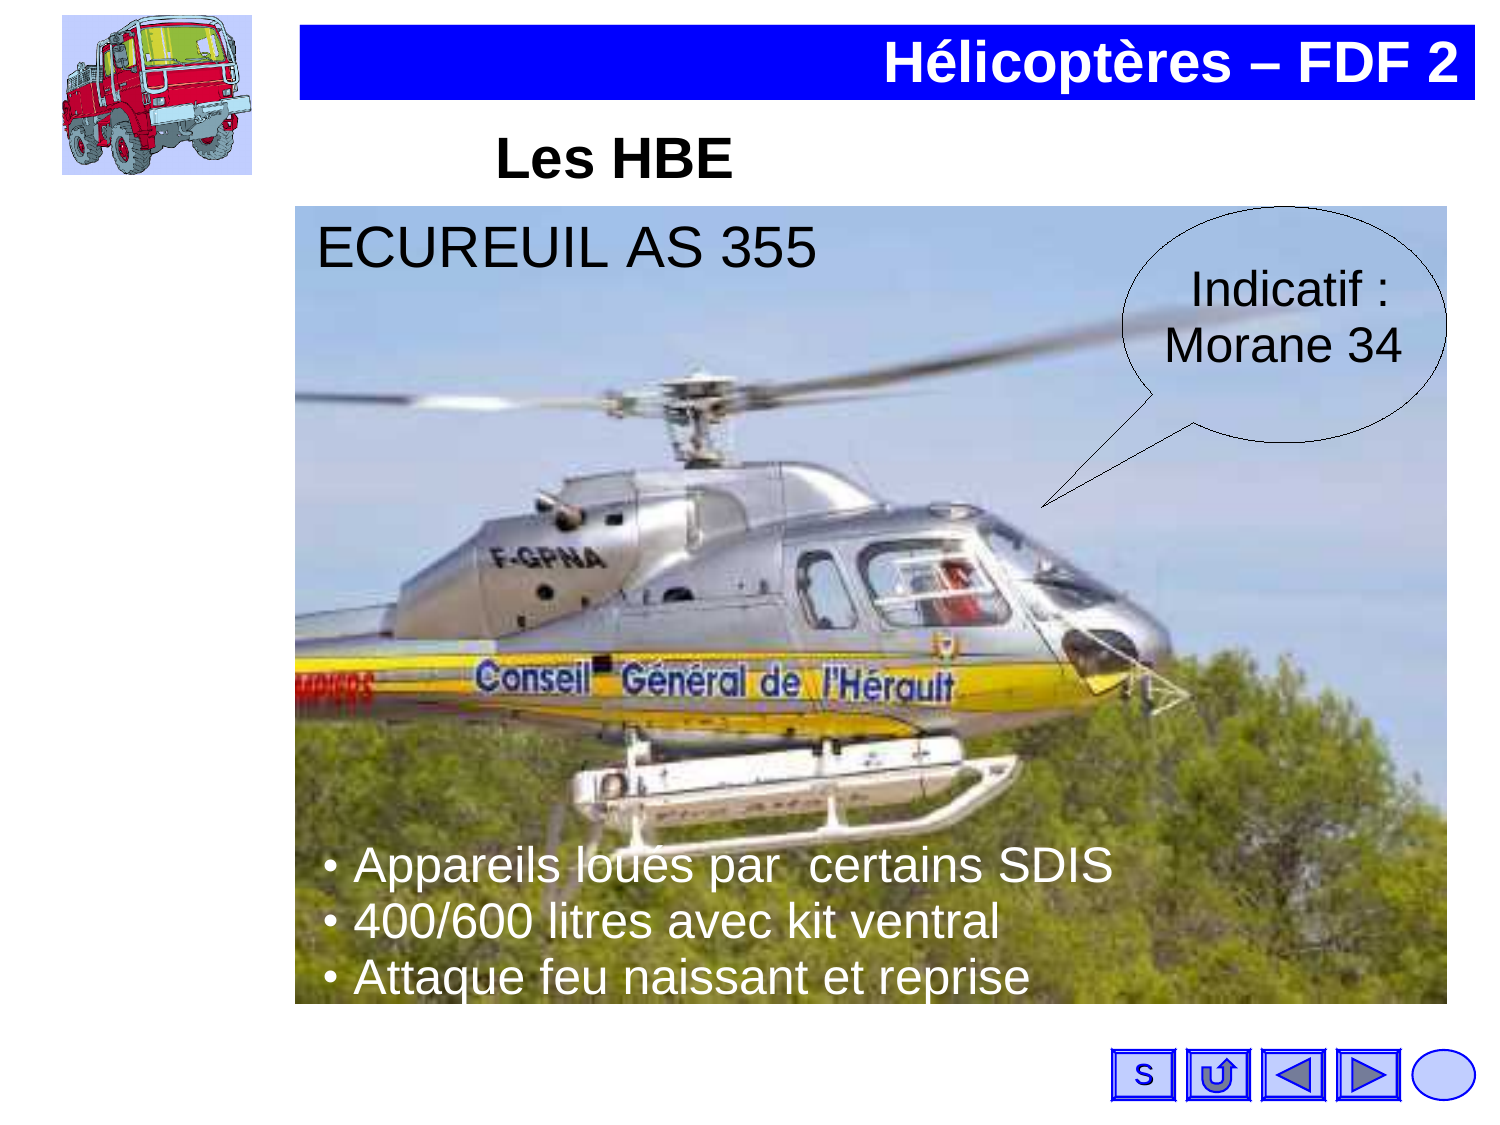

Hélicoptères – FDF 2
Les HBE
ECUREUIL AS 355
Indicatif : Morane 34
 Appareils loués par certains SDIS
 400/600 litres avec kit ventral
 Attaque feu naissant et reprise